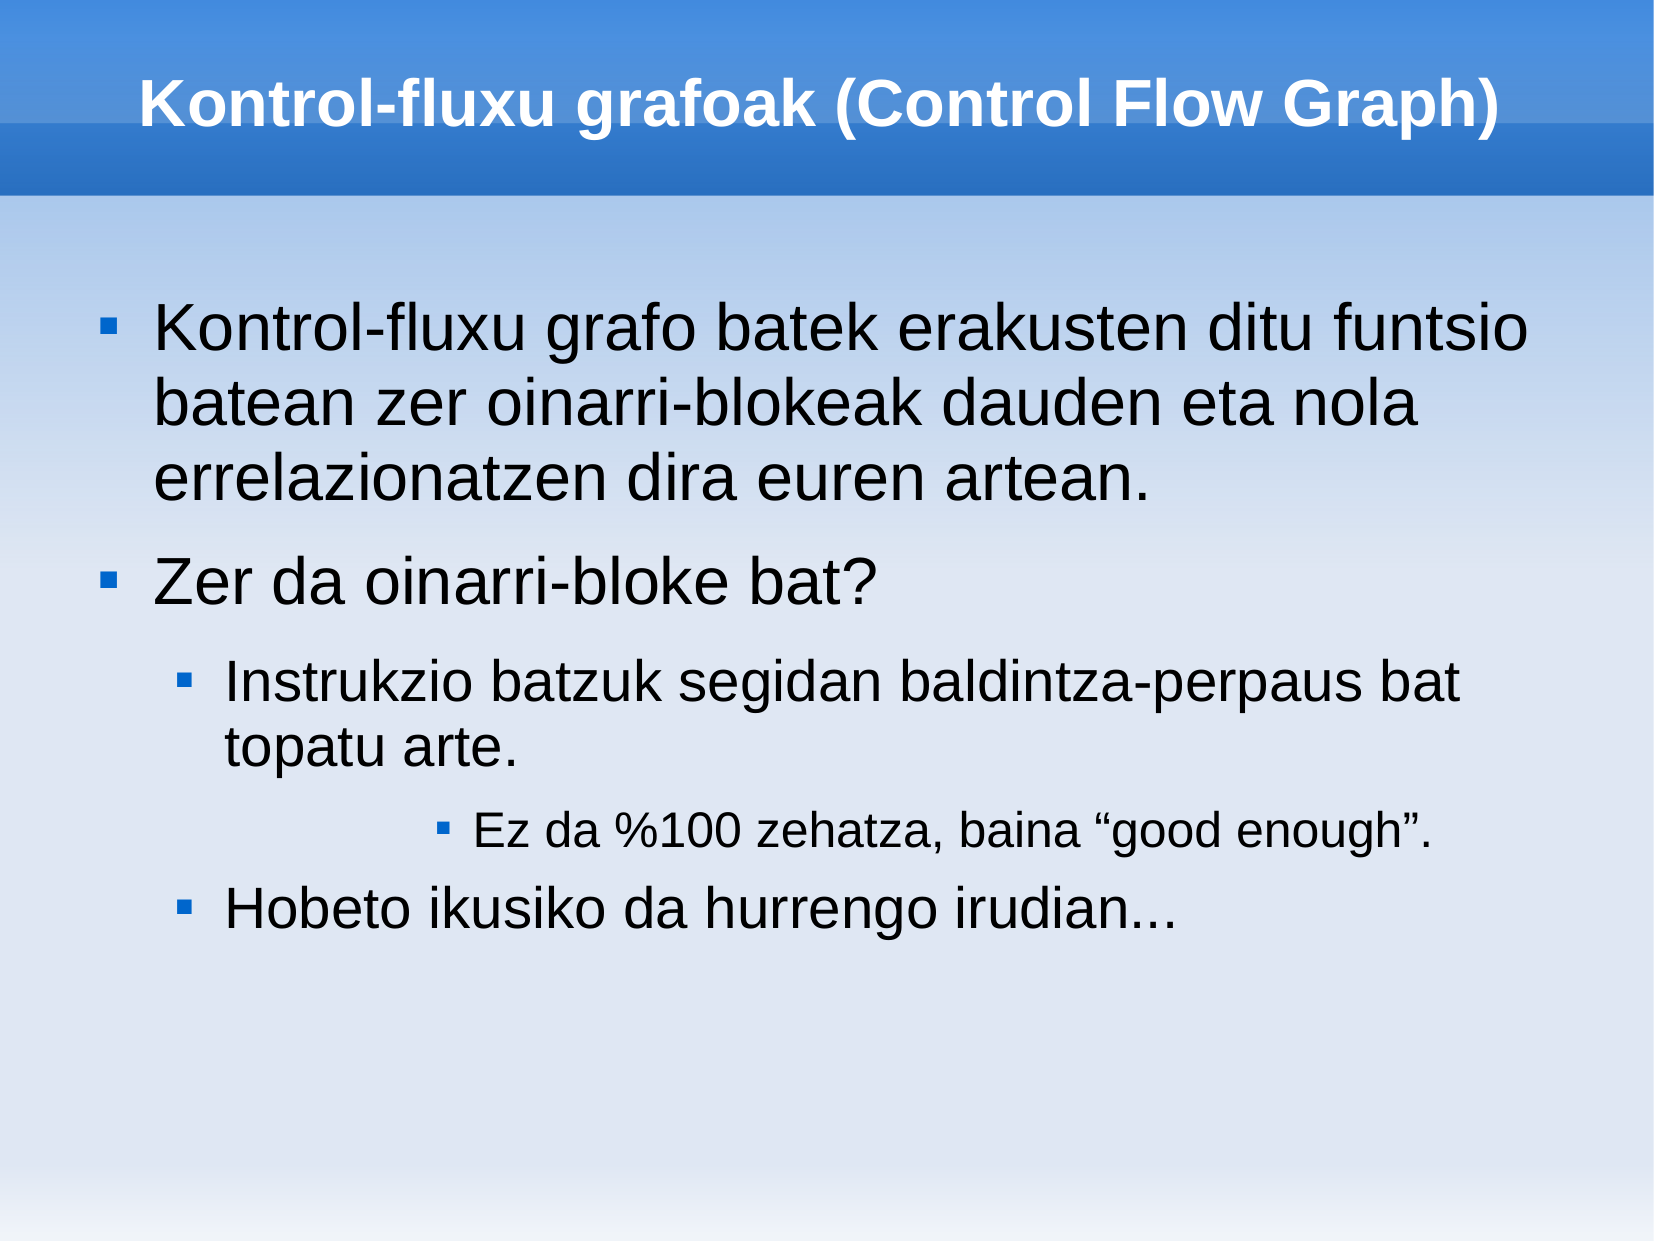

# Kontrol-fluxu grafoak (Control Flow Graph)
Kontrol-fluxu grafo batek erakusten ditu funtsio batean zer oinarri-blokeak dauden eta nola errelazionatzen dira euren artean.
Zer da oinarri-bloke bat?
Instrukzio batzuk segidan baldintza-perpaus bat topatu arte.
Ez da %100 zehatza, baina “good enough”.
Hobeto ikusiko da hurrengo irudian...